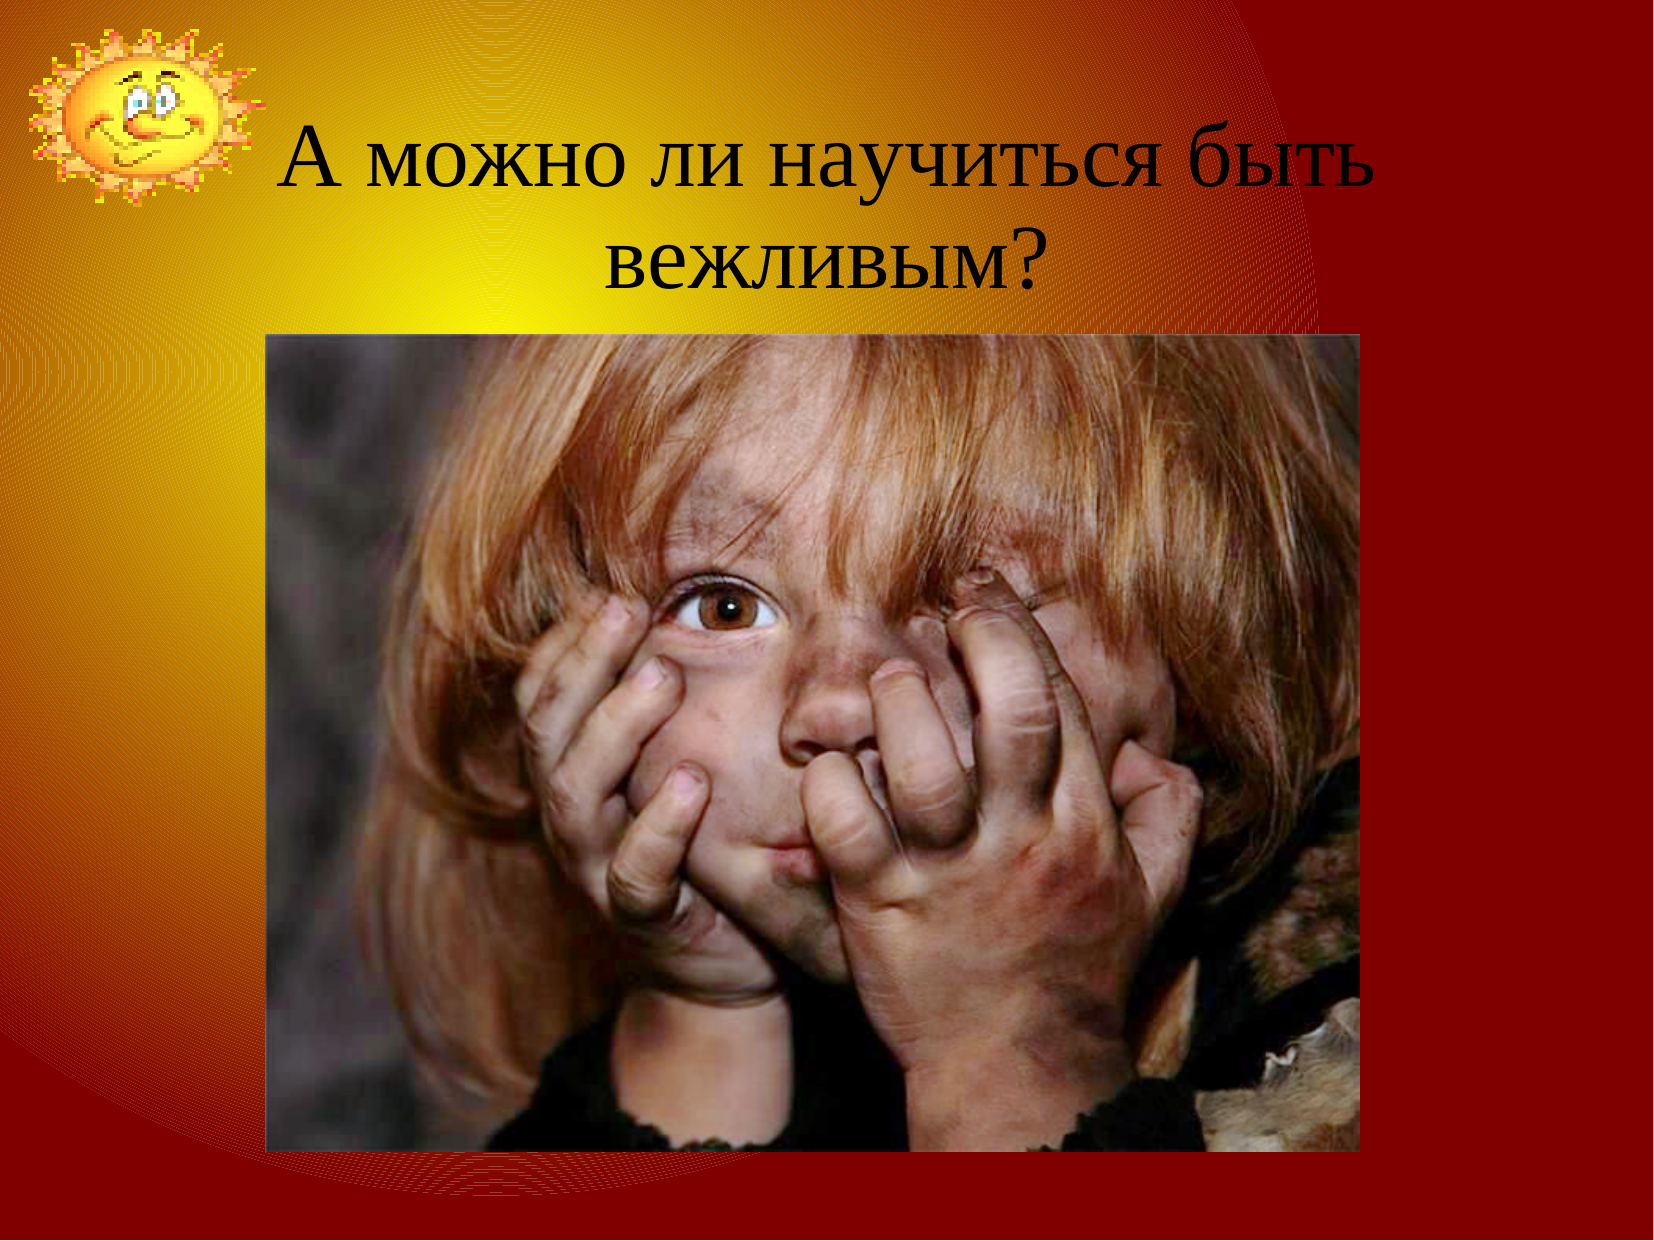

# А можно ли научиться быть вежливым?